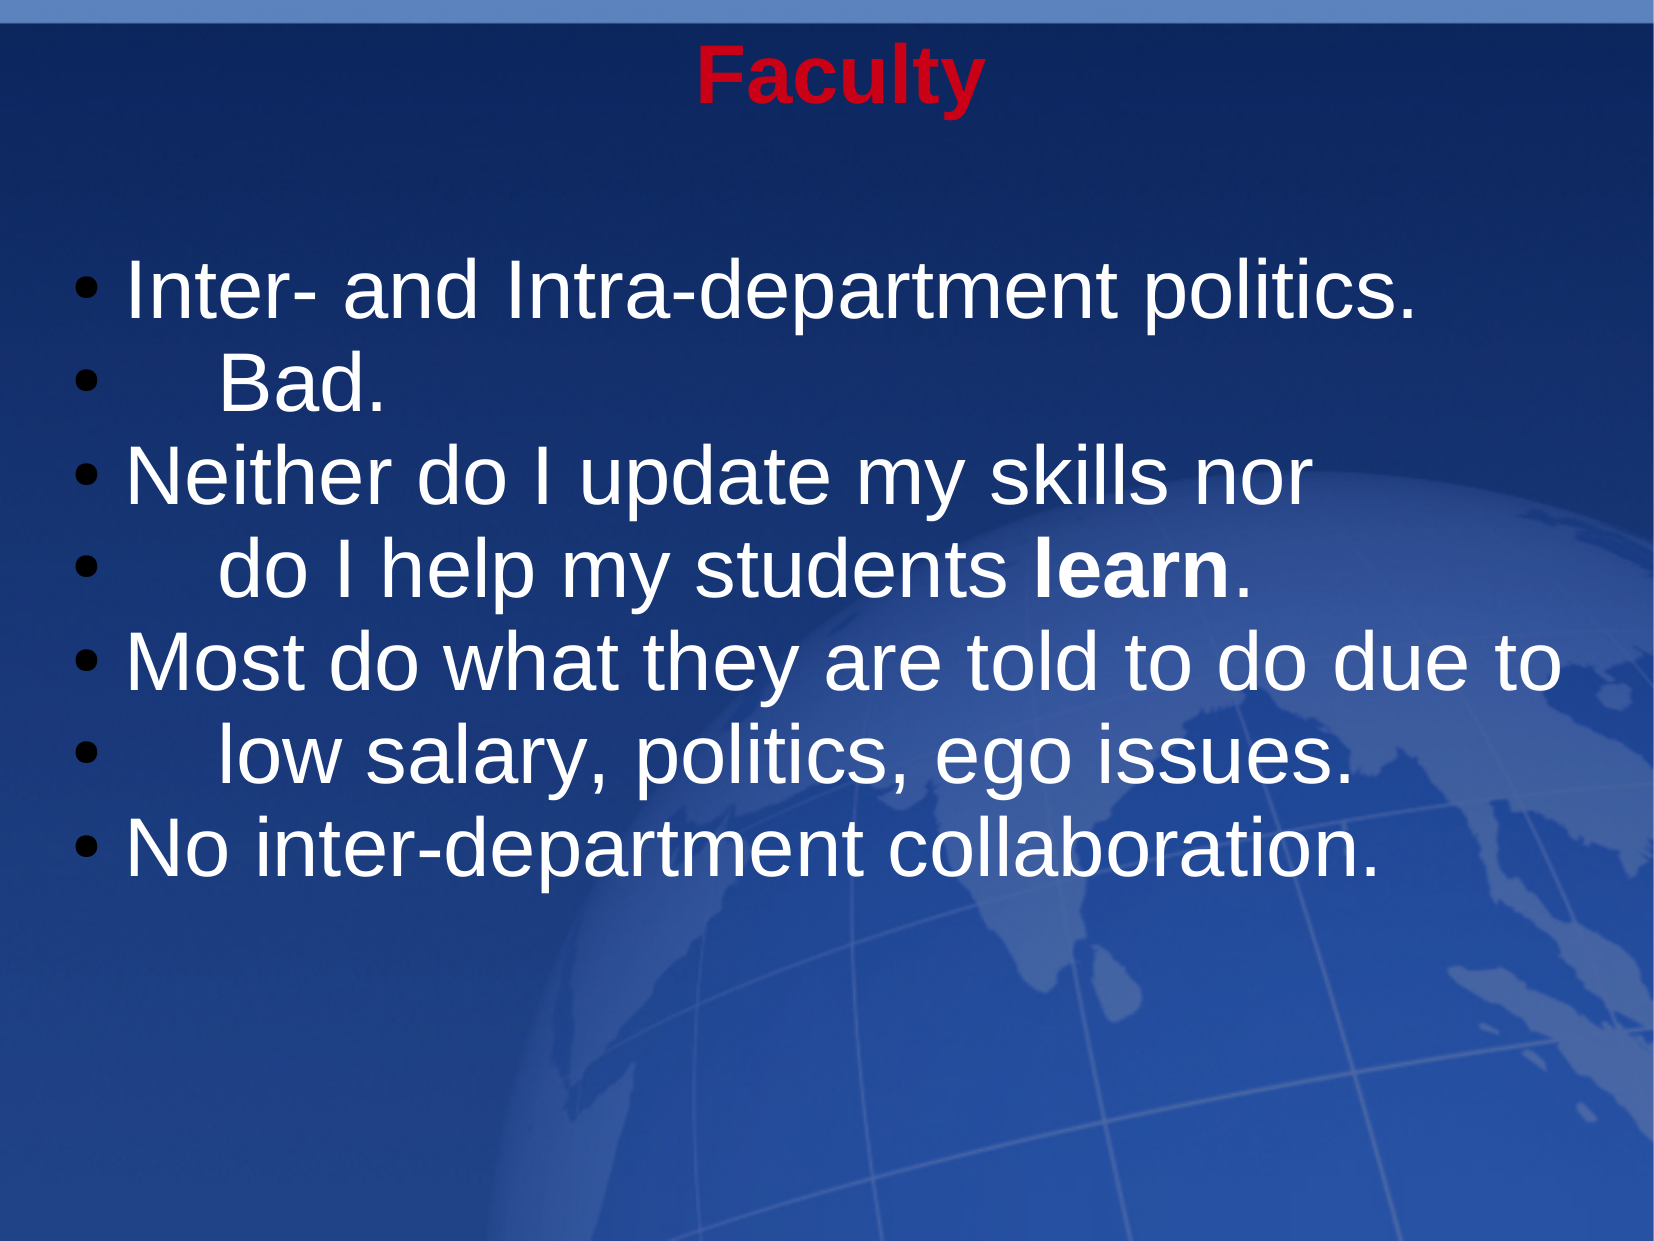

Faculty
 Inter- and Intra-department politics.
 Bad.
 Neither do I update my skills nor
 do I help my students learn.
 Most do what they are told to do due to
 low salary, politics, ego issues.
 No inter-department collaboration.